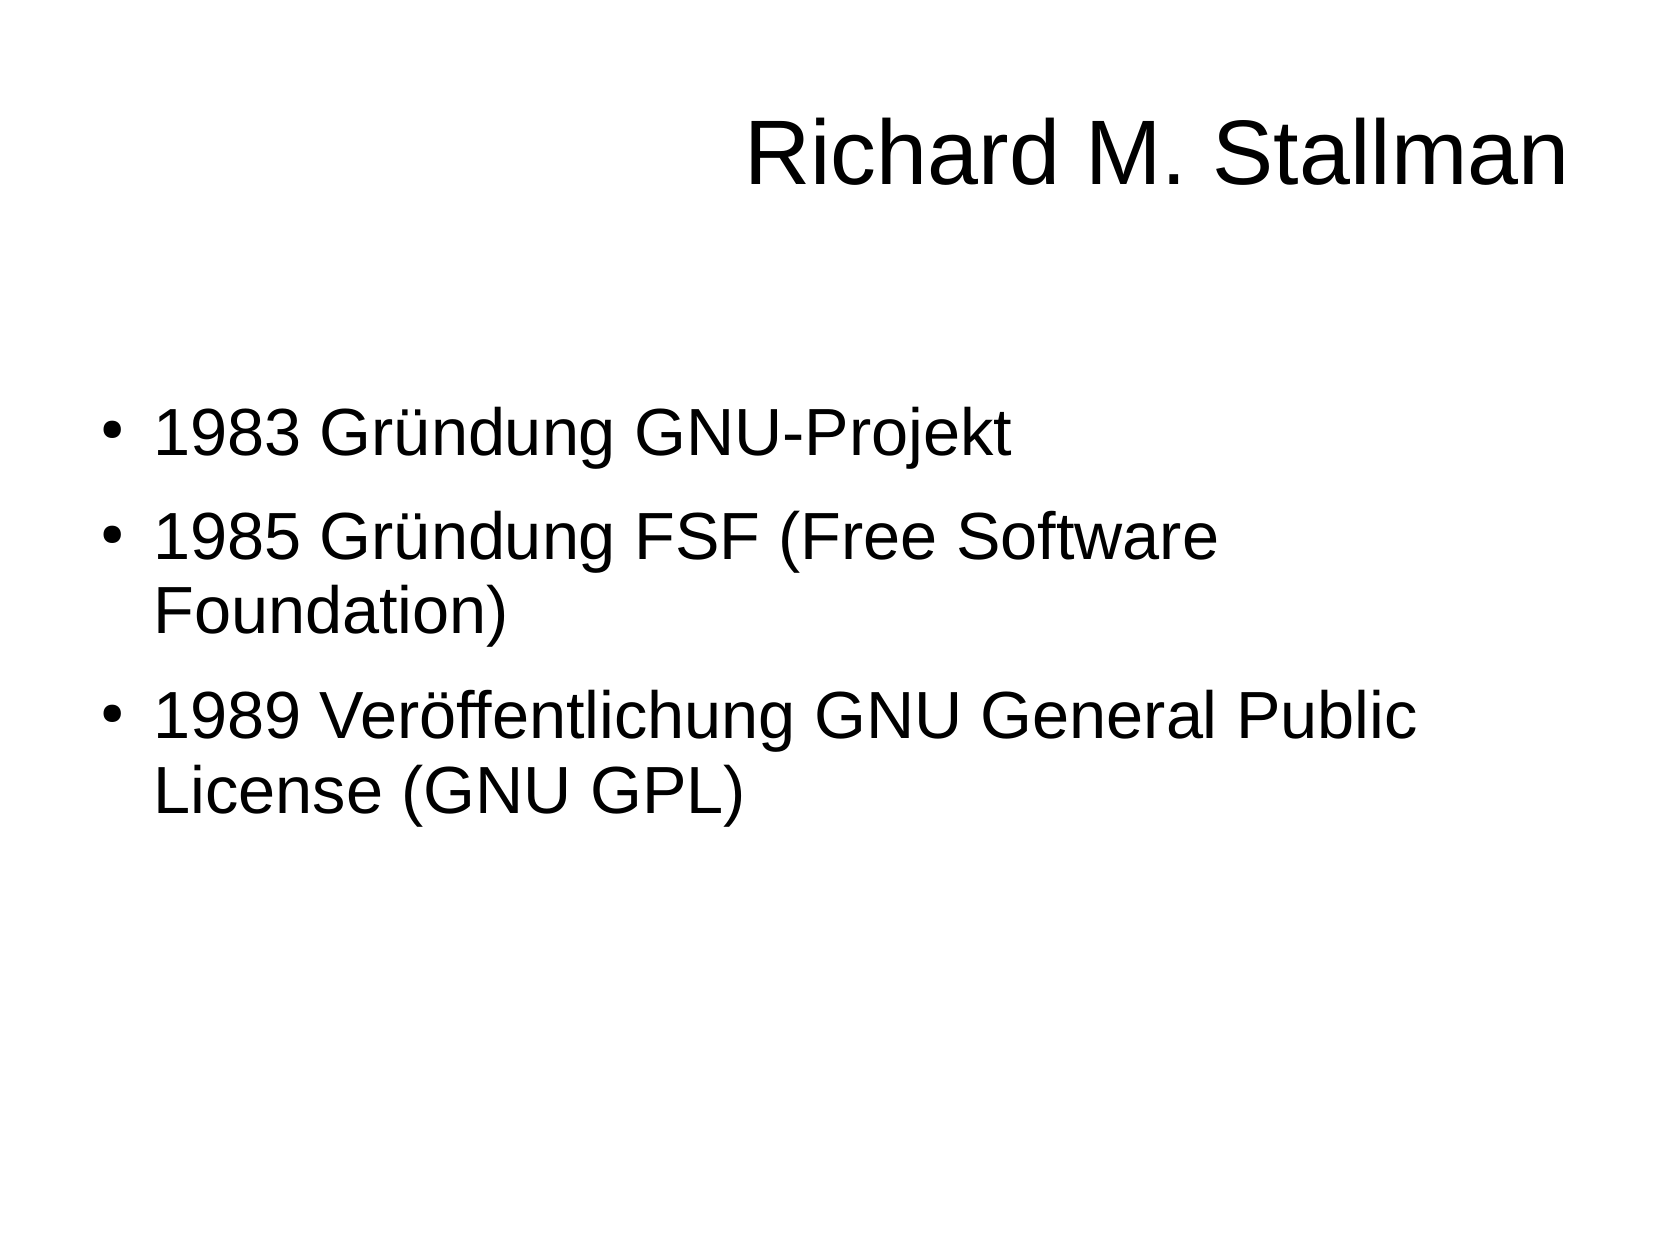

# Richard M. Stallman
1983 Gründung GNU-Projekt
1985 Gründung FSF (Free Software Foundation)
1989 Veröffentlichung GNU General Public License (GNU GPL)